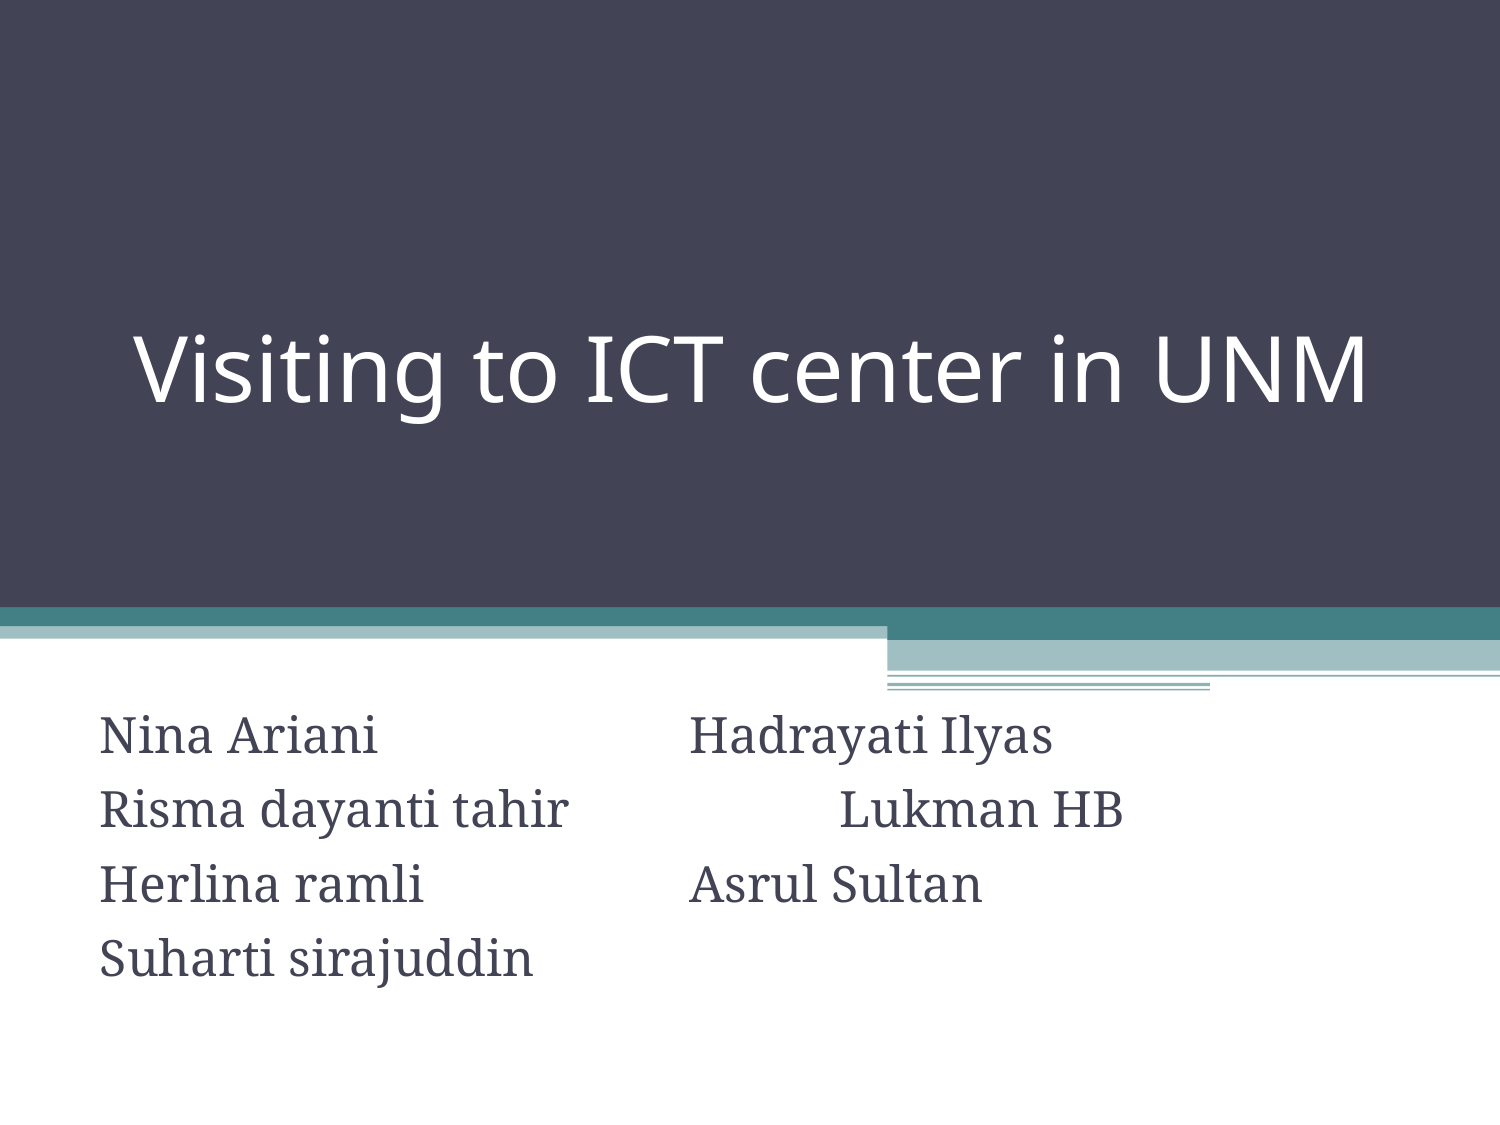

# Visiting to ICT center in UNM
Nina Ariani			Hadrayati Ilyas
Risma dayanti tahir		Lukman HB
Herlina ramli 		Asrul Sultan
Suharti sirajuddin